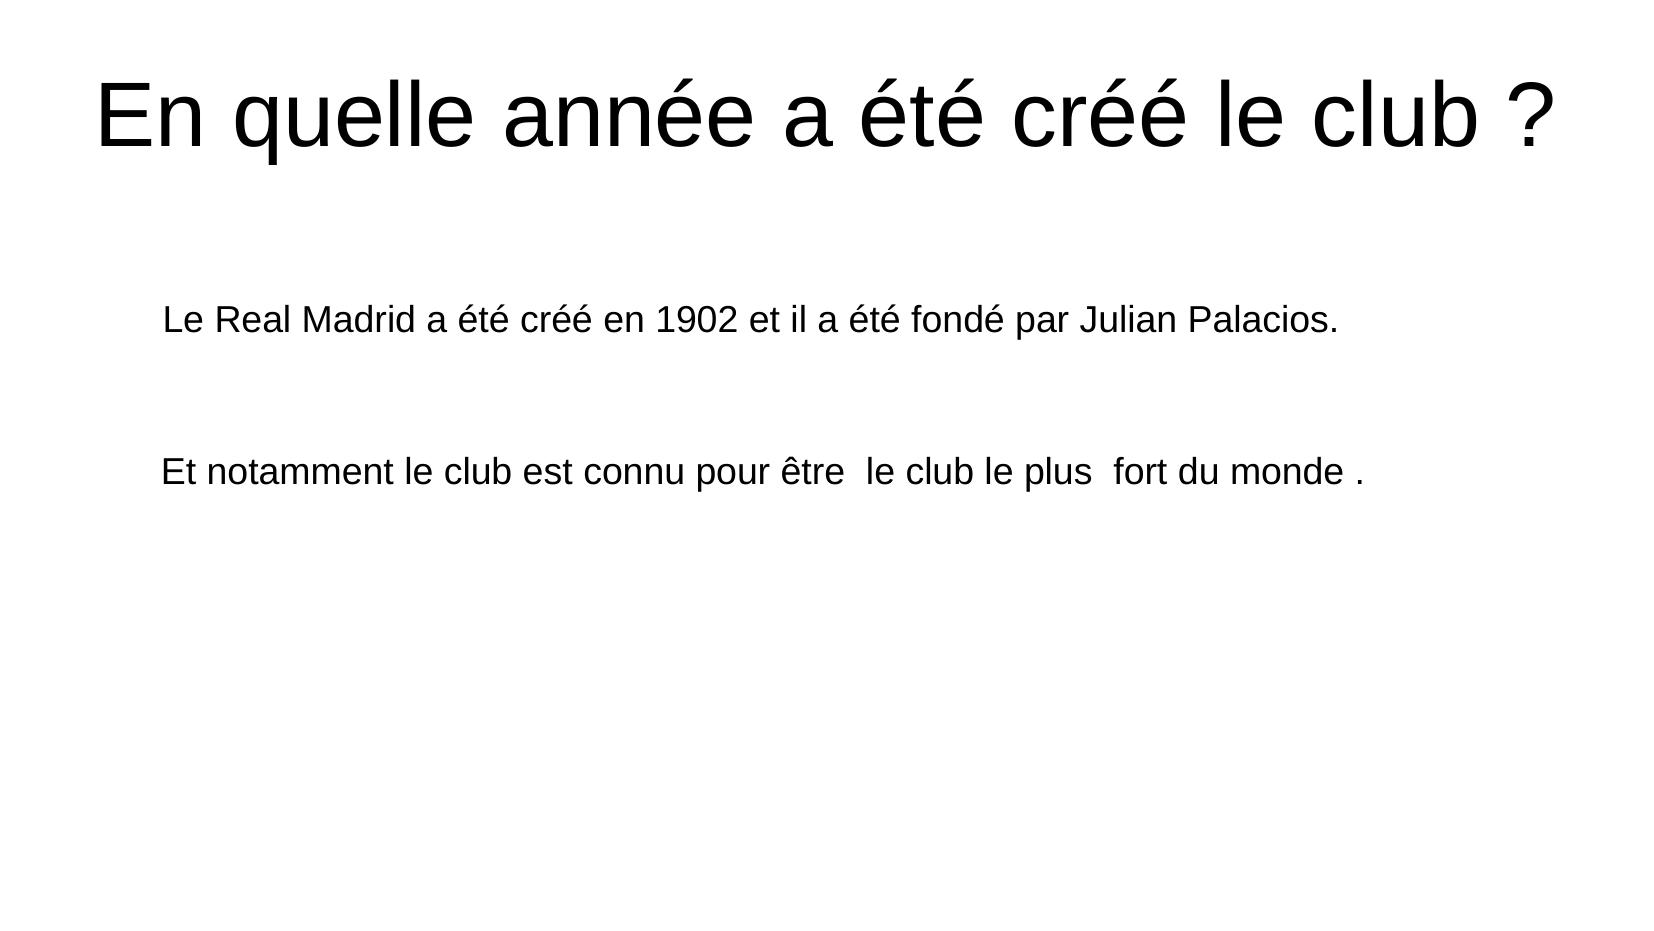

# En quelle année a été créé le club ?
Le Real Madrid a été créé en 1902 et il a été fondé par Julian Palacios.
Et notamment le club est connu pour être le club le plus fort du monde .